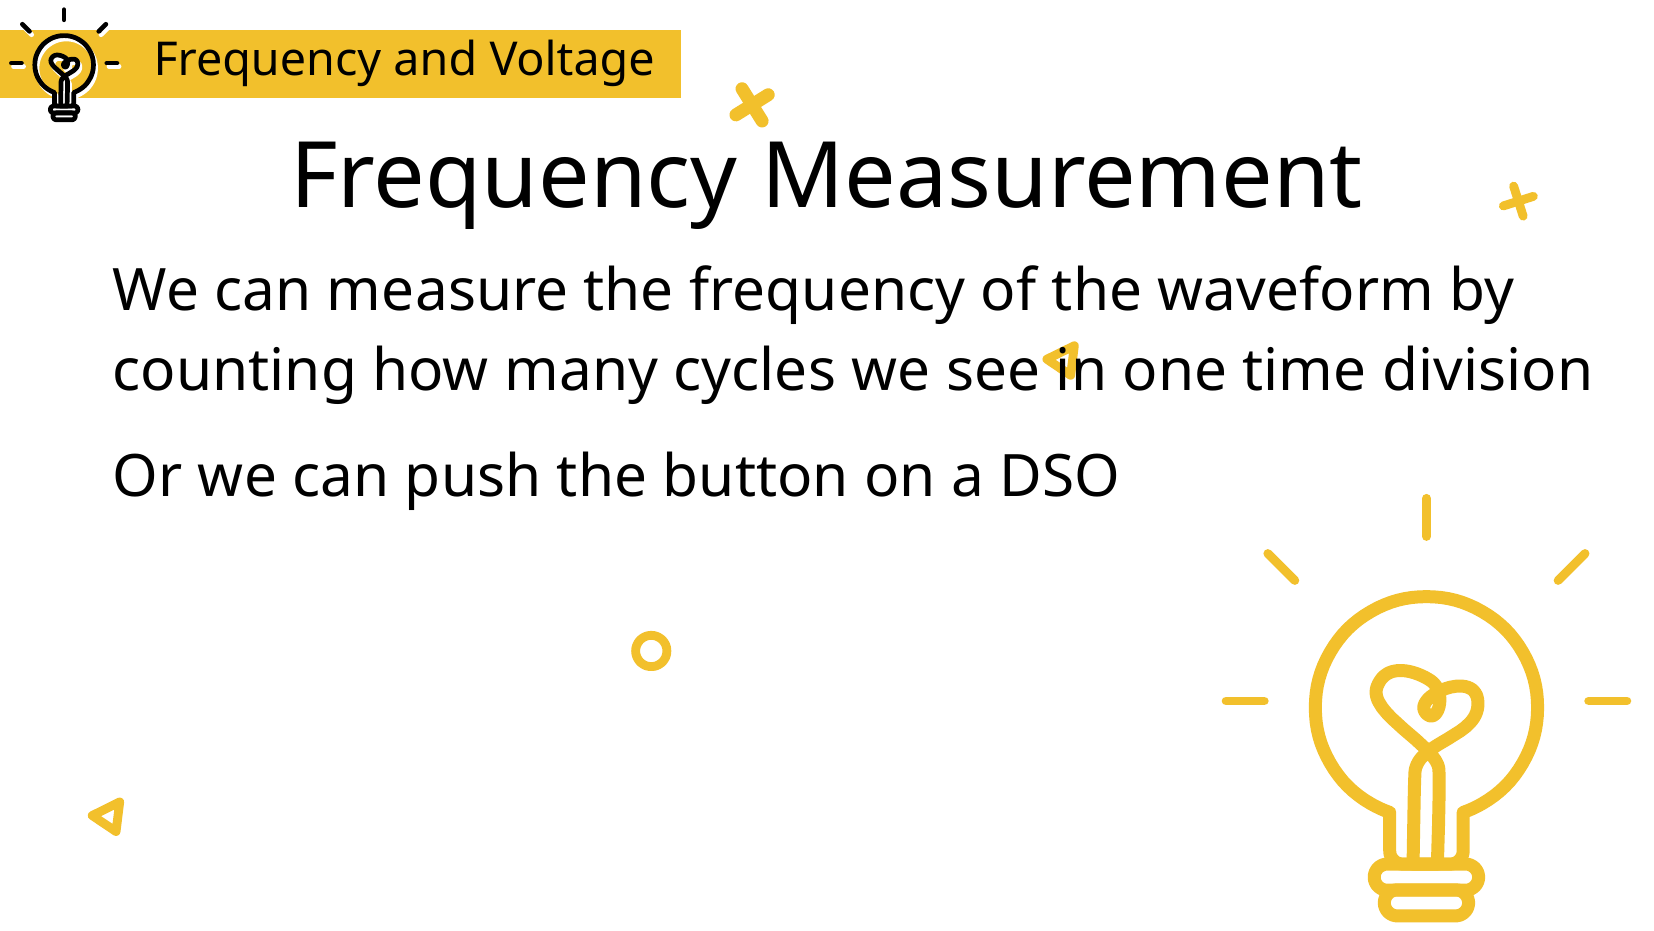

Frequency and Voltage
# Frequency Measurement
We can measure the frequency of the waveform by counting how many cycles we see in one time division
Or we can push the button on a DSO